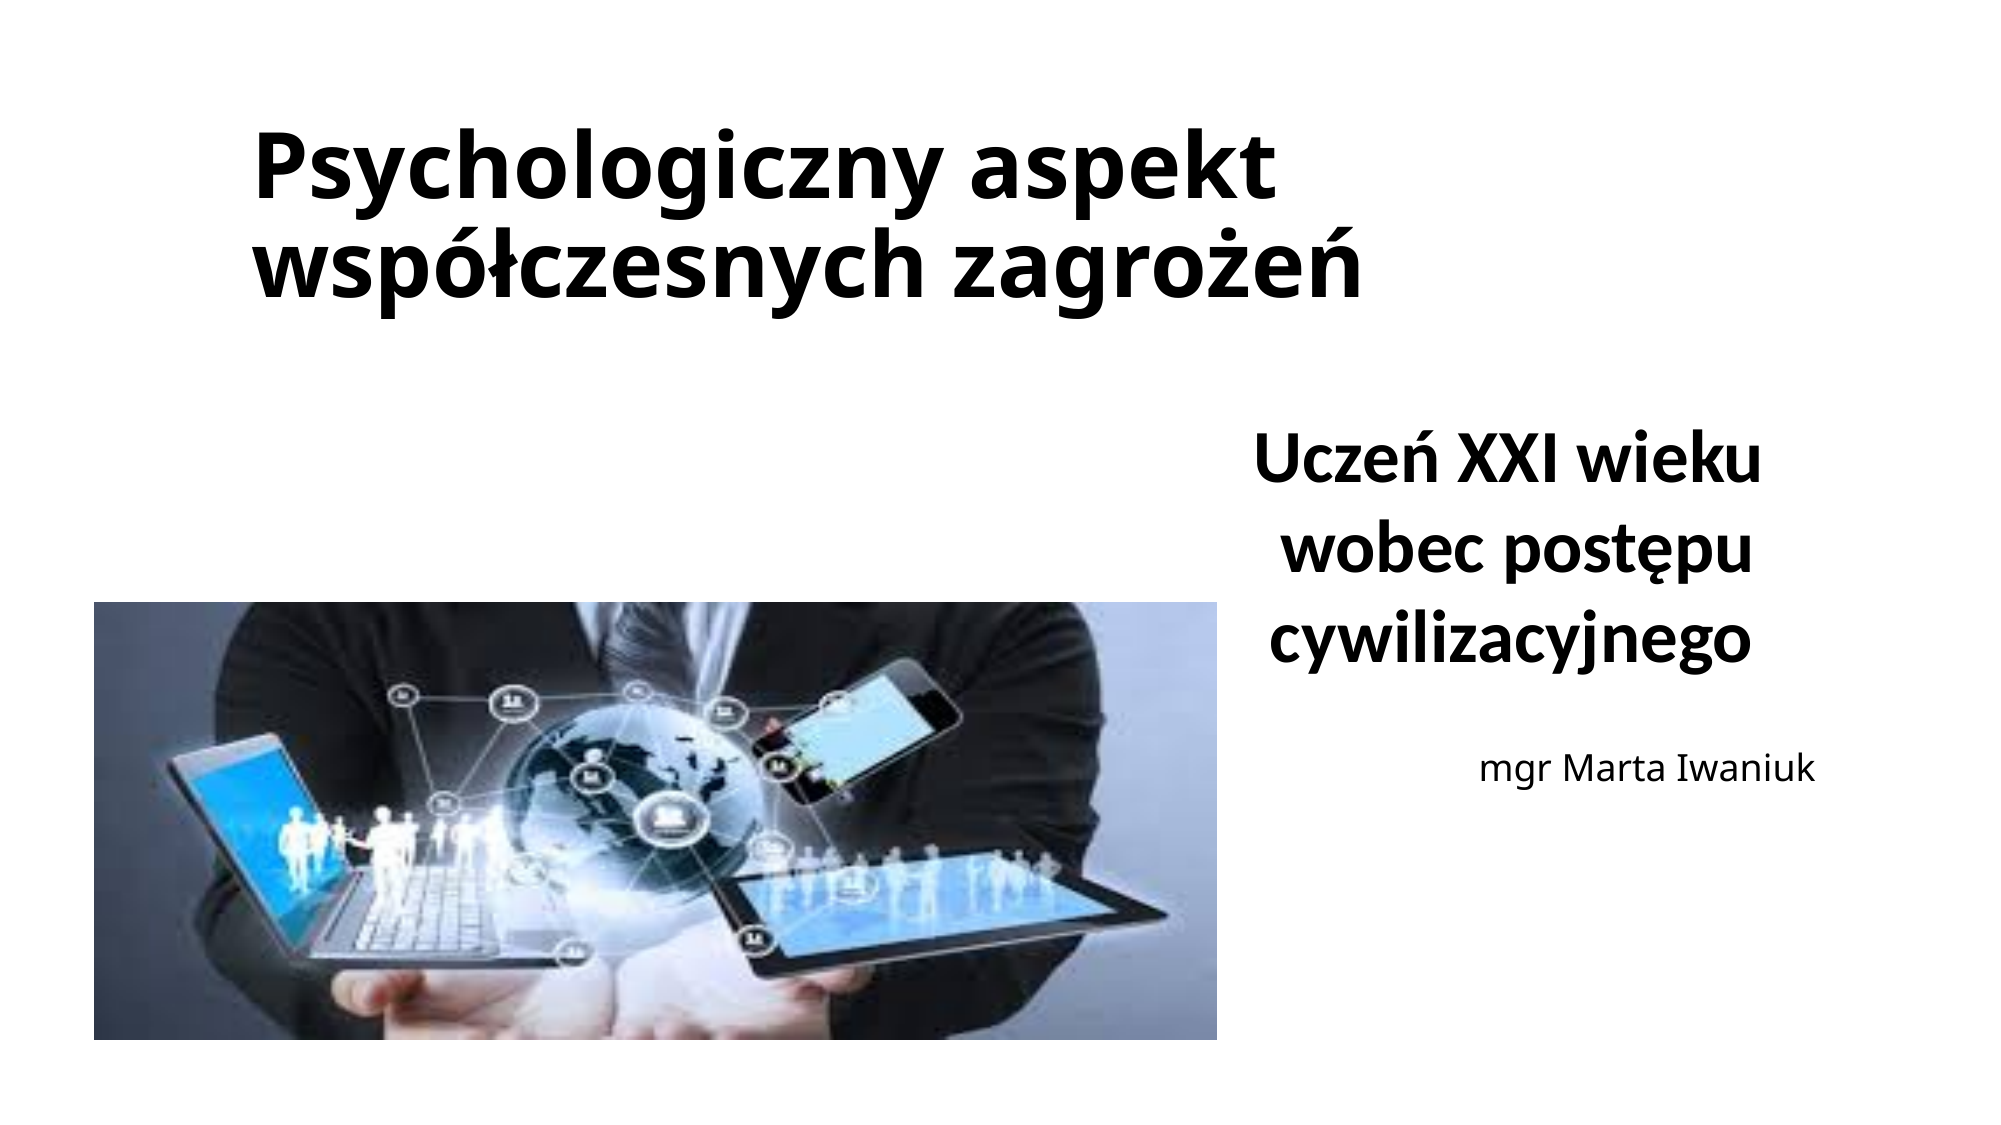

# Psychologiczny aspekt współczesnych zagrożeń
Uczeń XXI wieku
wobec postępu cywilizacyjnego
mgr Marta Iwaniuk